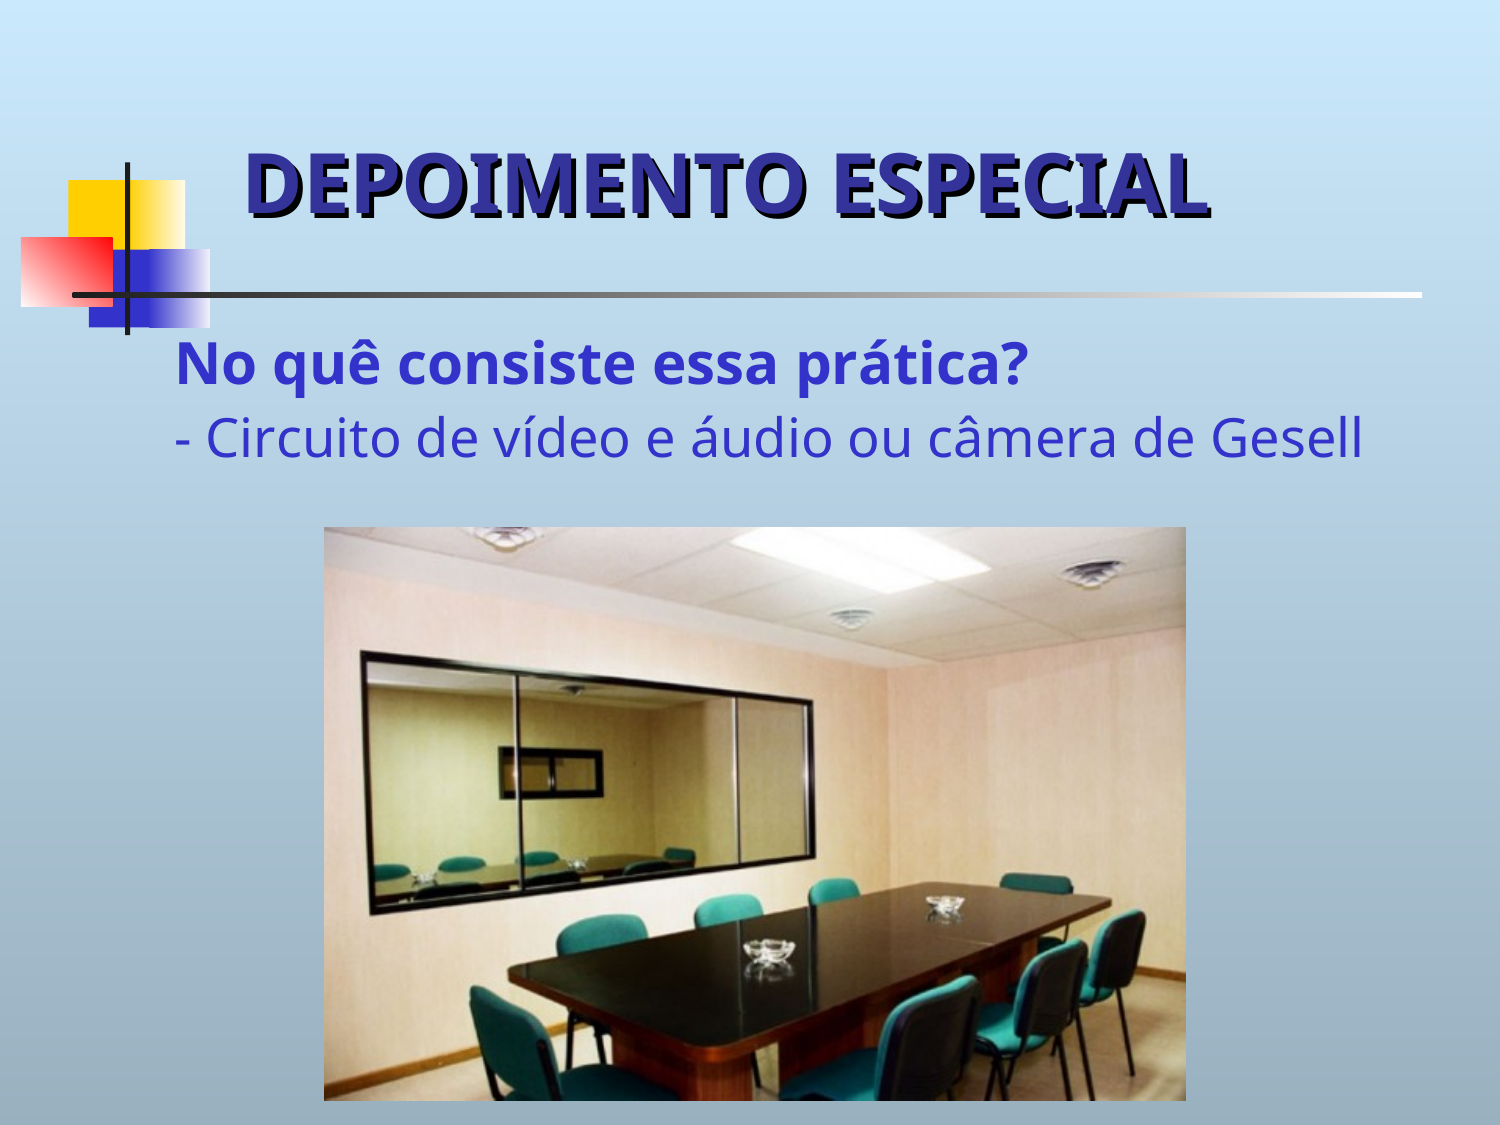

DEPOIMENTO ESPECIAL
# No quê consiste essa prática?
- Circuito de vídeo e áudio ou câmera de Gesell